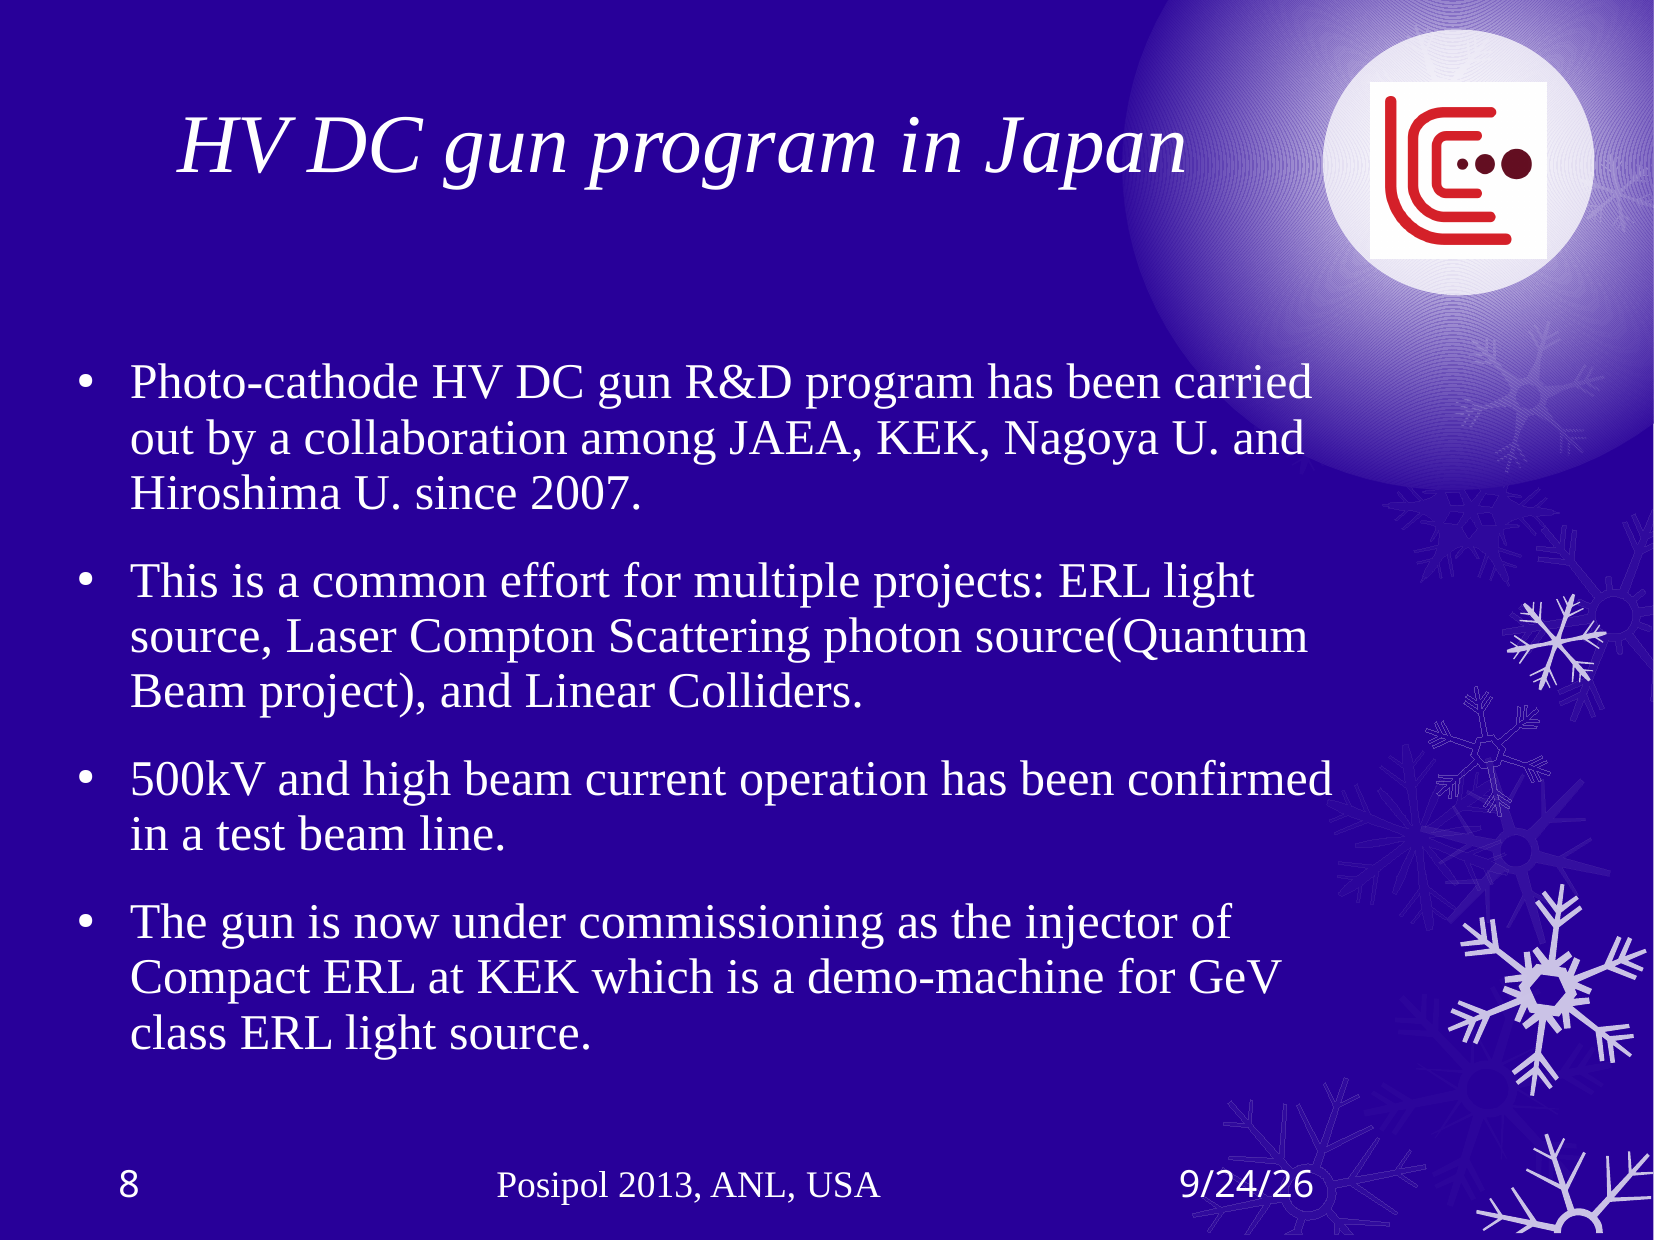

# HV DC gun program in Japan
Photo-cathode HV DC gun R&D program has been carried out by a collaboration among JAEA, KEK, Nagoya U. and Hiroshima U. since 2007.
This is a common effort for multiple projects: ERL light source, Laser Compton Scattering photon source(Quantum Beam project), and Linear Colliders.
500kV and high beam current operation has been confirmed in a test beam line.
The gun is now under commissioning as the injector of Compact ERL at KEK which is a demo-machine for GeV class ERL light source.
8
2010/8/11